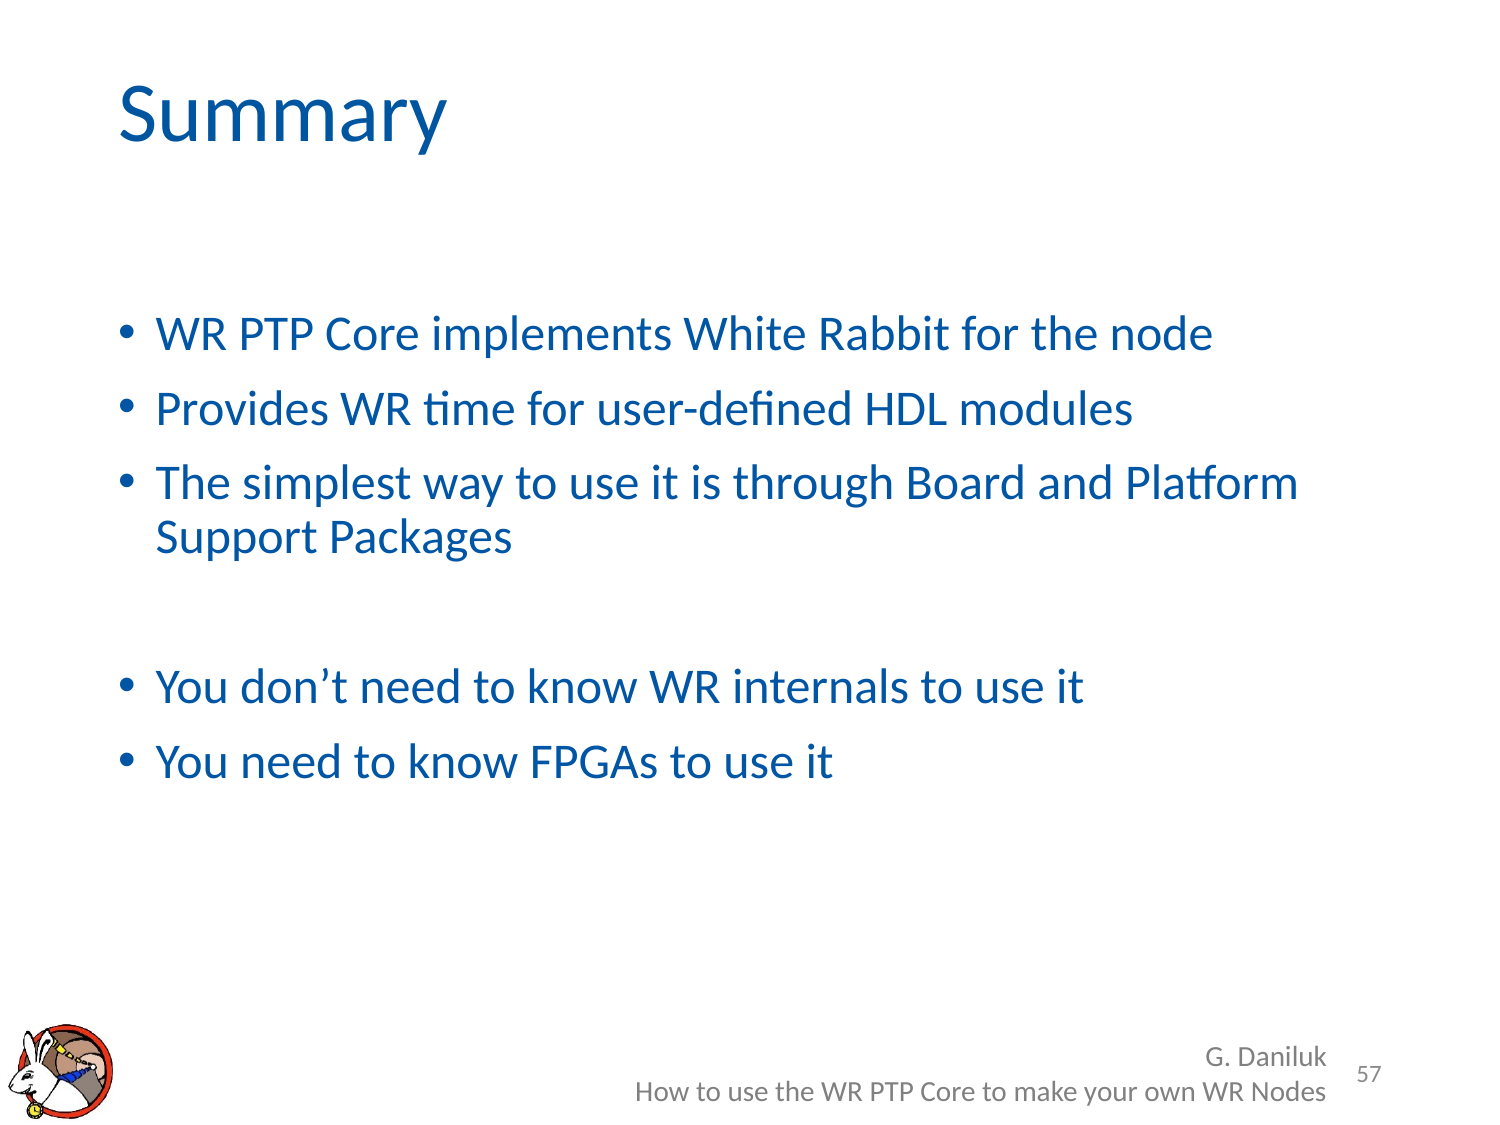

# Summary
WR PTP Core implements White Rabbit for the node
Provides WR time for user-defined HDL modules
The simplest way to use it is through Board and Platform Support Packages
You don’t need to know WR internals to use it
You need to know FPGAs to use it
G. Daniluk
How to use the WR PTP Core to make your own WR Nodes